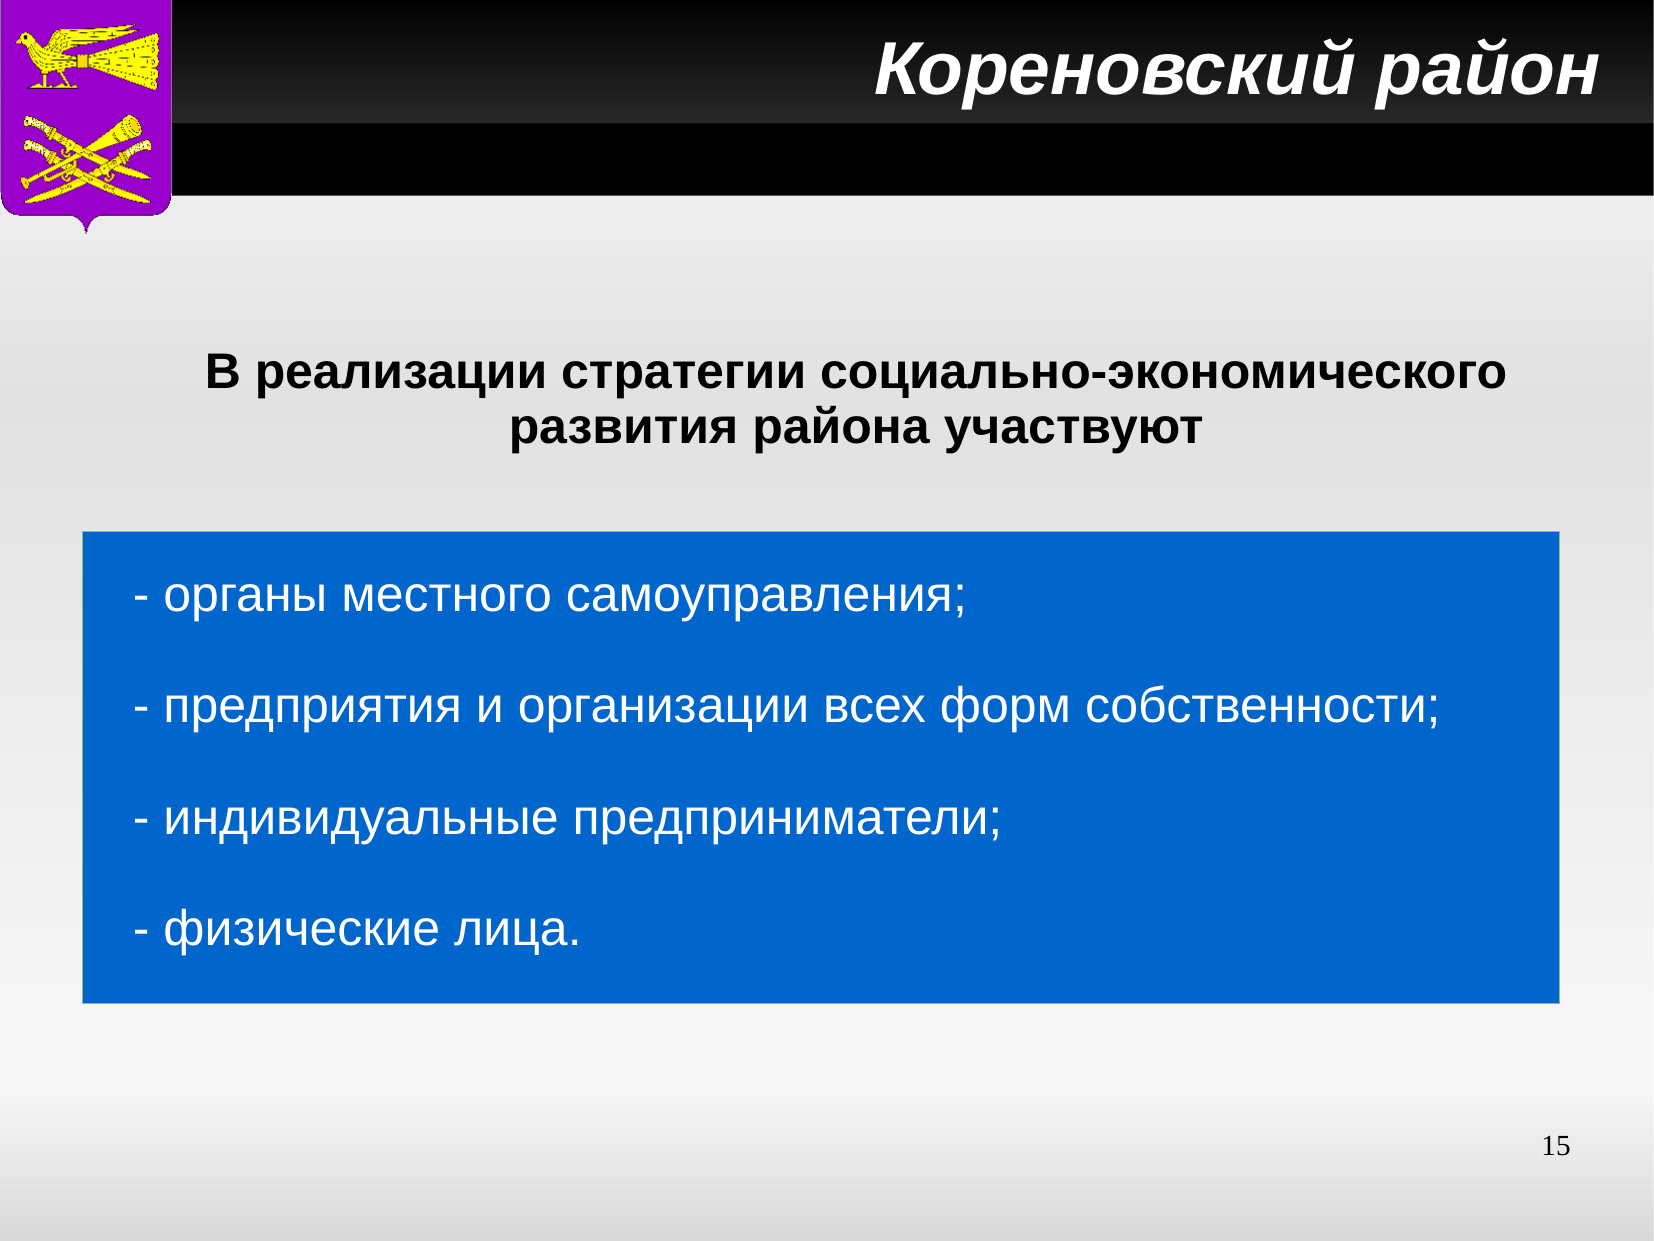

Кореновский район
В реализации стратегии социально-экономического развития района участвуют
- органы местного самоуправления;
- предприятия и организации всех форм собственности;
- индивидуальные предприниматели;
- физические лица.
15